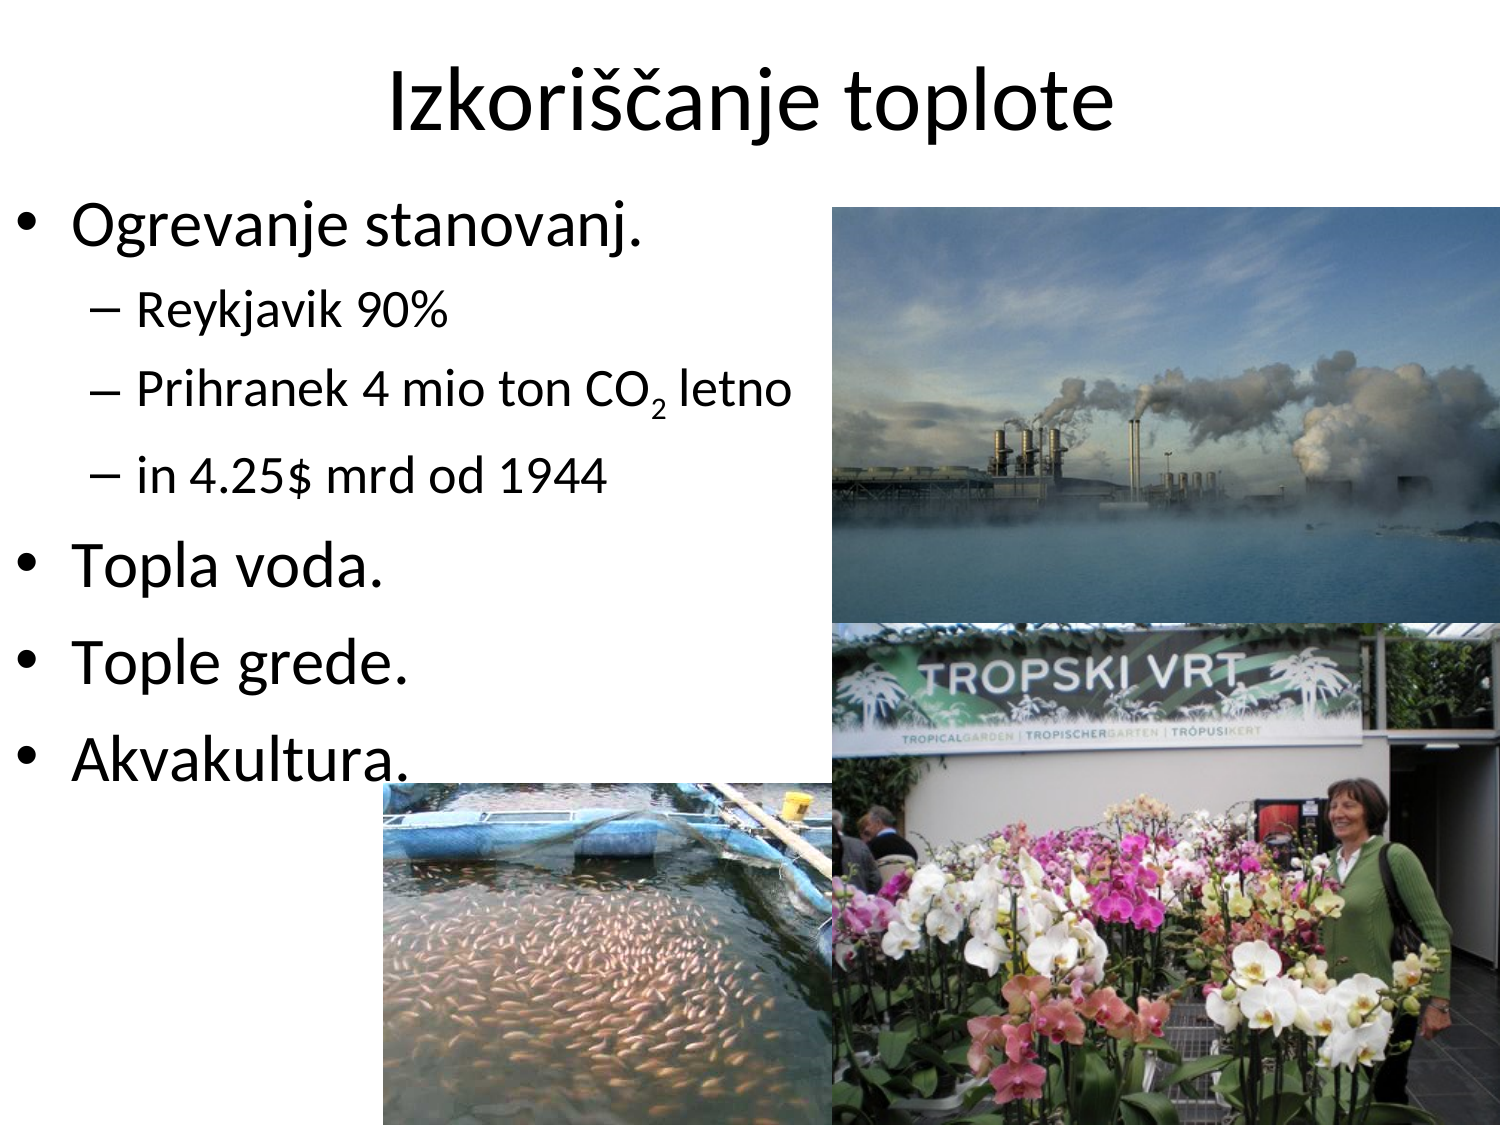

Izkoriščanje toplote
Ogrevanje stanovanj.
Reykjavik 90%
Prihranek 4 mio ton CO2 letno
in 4.25$ mrd od 1944
Topla voda.
Tople grede.
Akvakultura.